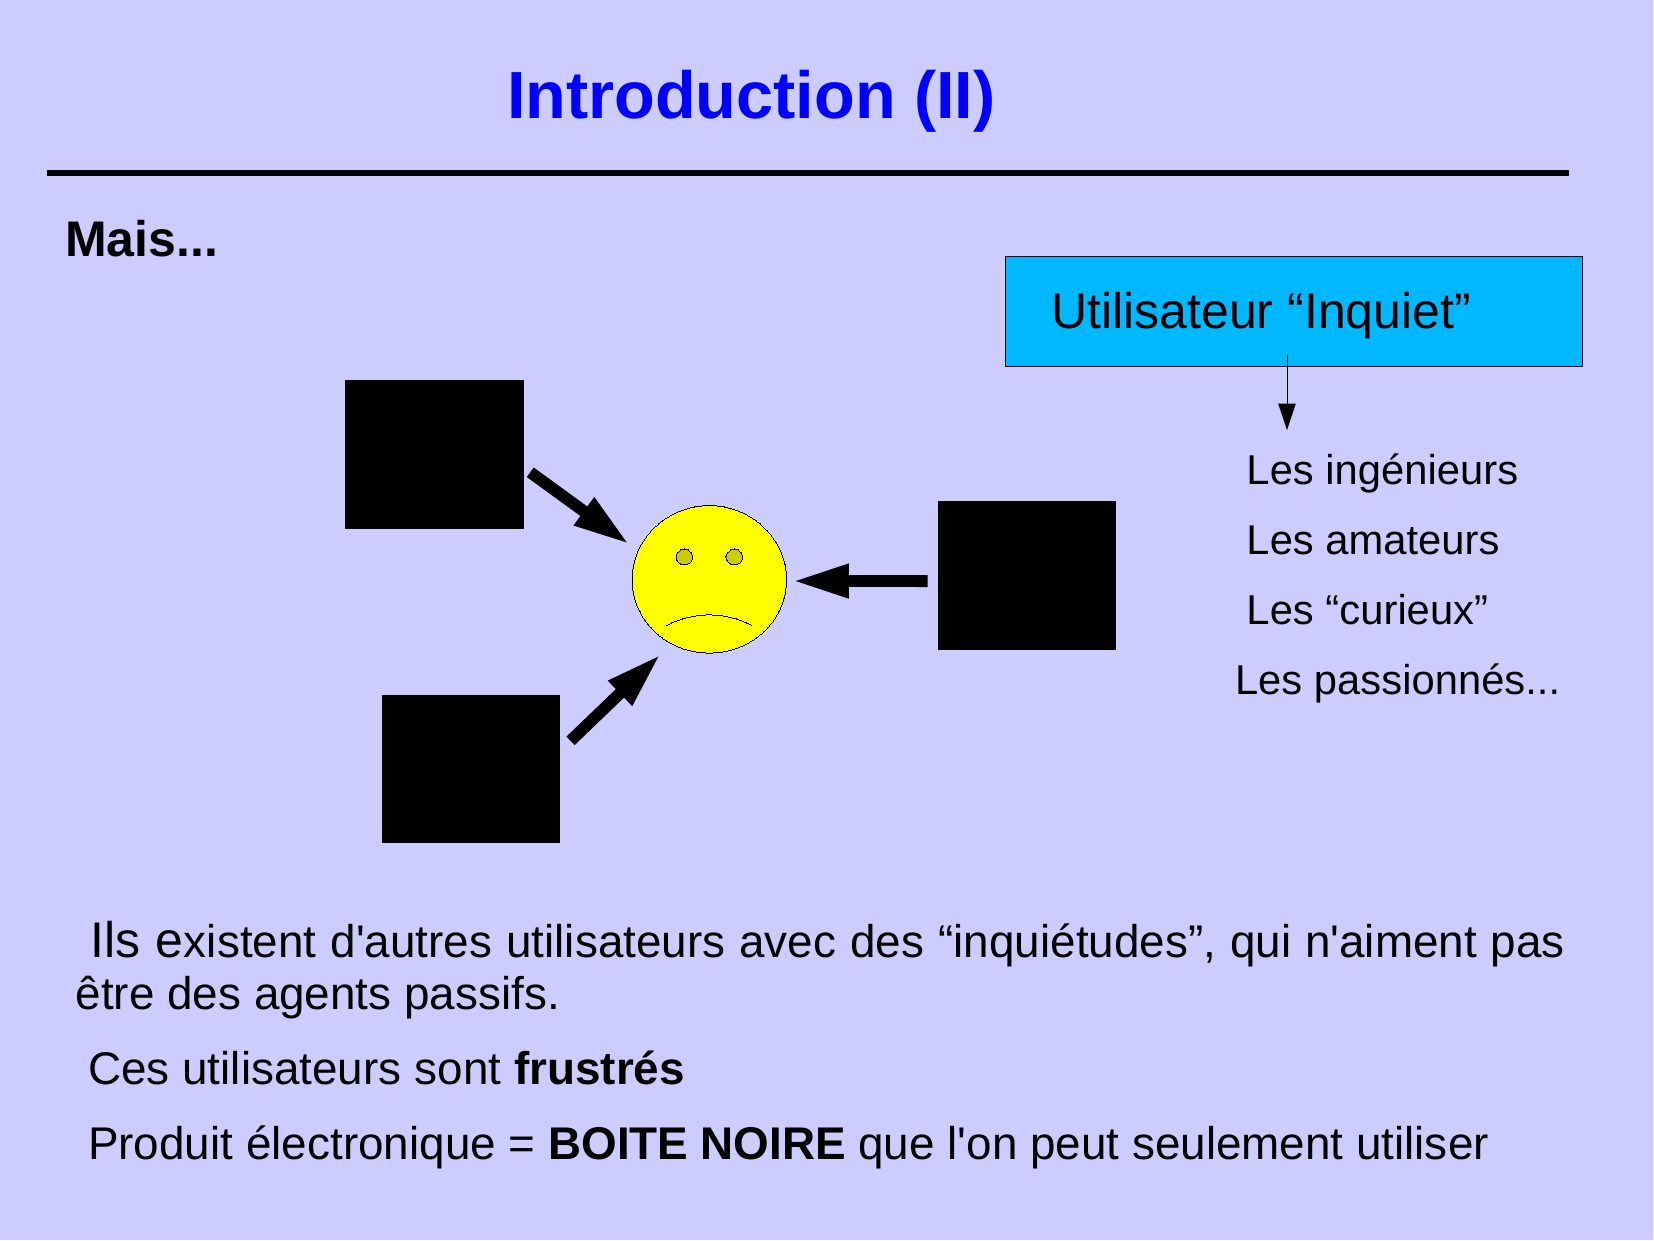

# Introduction (II)
 Mais...
 Utilisateur “Inquiet”
 Les ingénieurs
 Les amateurs
 Les “curieux”
Les passionnés...
 Ils existent d'autres utilisateurs avec des “inquiétudes”, qui n'aiment pas être des agents passifs.
 Ces utilisateurs sont frustrés
 Produit électronique = BOITE NOIRE que l'on peut seulement utiliser